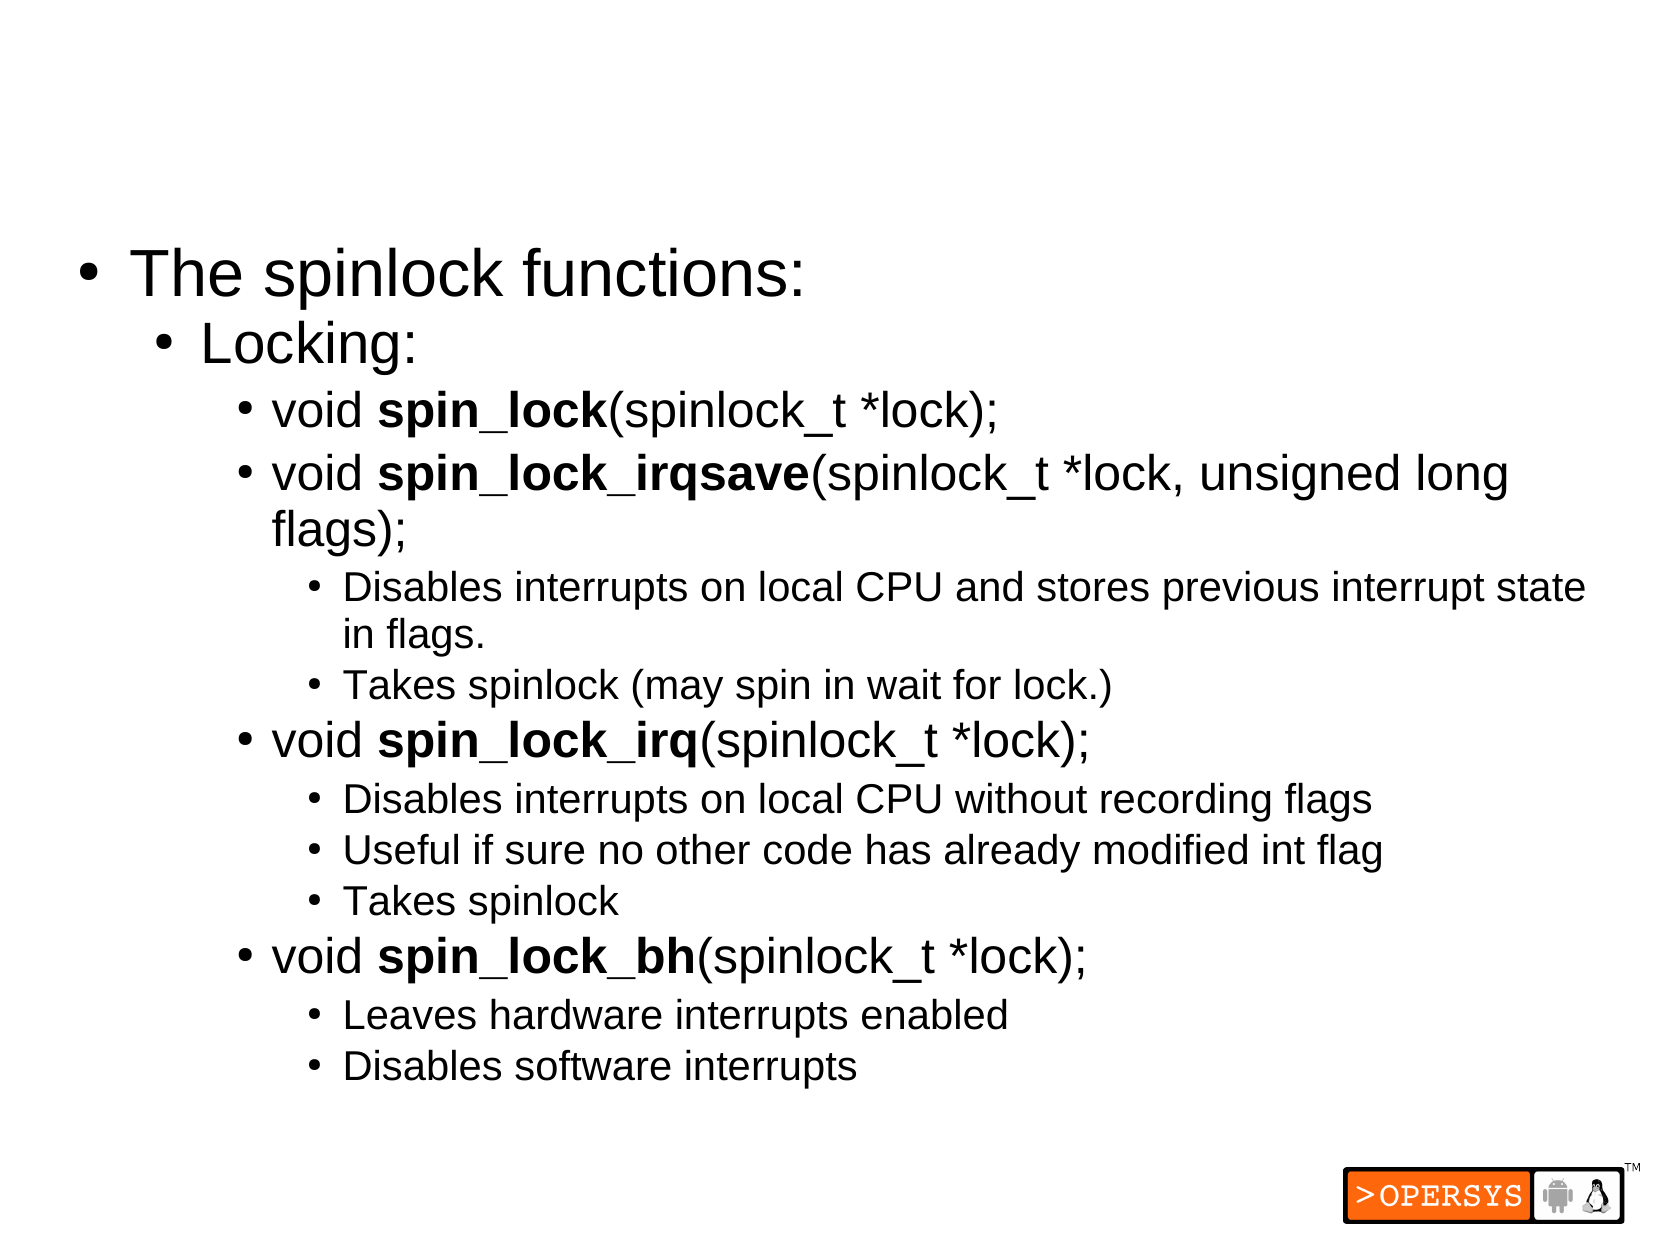

# The spinlock functions:
Locking:
void spin_lock(spinlock_t *lock);
void spin_lock_irqsave(spinlock_t *lock, unsigned long flags);
Disables interrupts on local CPU and stores previous interrupt state in flags.
Takes spinlock (may spin in wait for lock.)
void spin_lock_irq(spinlock_t *lock);
Disables interrupts on local CPU without recording flags
Useful if sure no other code has already modified int flag
Takes spinlock
void spin_lock_bh(spinlock_t *lock);
Leaves hardware interrupts enabled
Disables software interrupts